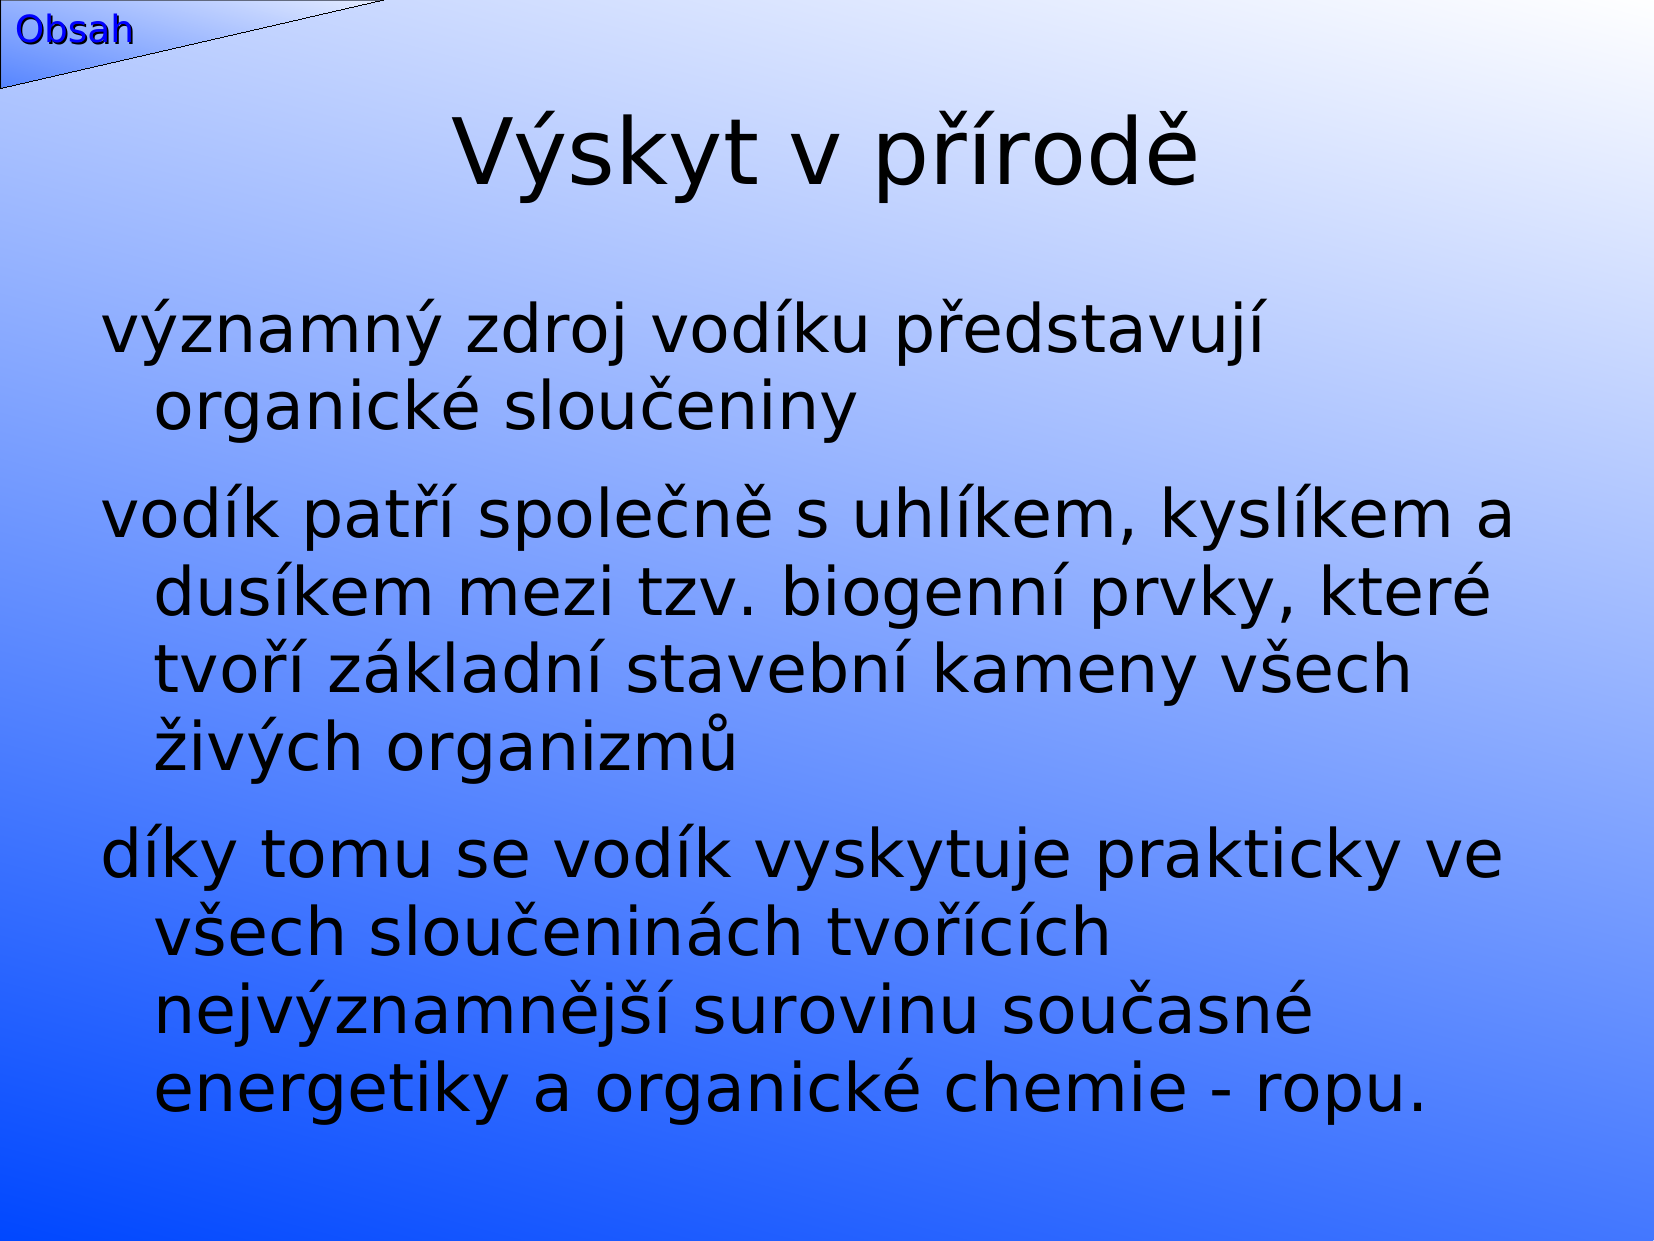

Obsah
# Výskyt v přírodě
významný zdroj vodíku představují organické sloučeniny
vodík patří společně s uhlíkem, kyslíkem a dusíkem mezi tzv. biogenní prvky, které tvoří základní stavební kameny všech živých organizmů
díky tomu se vodík vyskytuje prakticky ve všech sloučeninách tvořících nejvýznamnější surovinu současné energetiky a organické chemie - ropu.